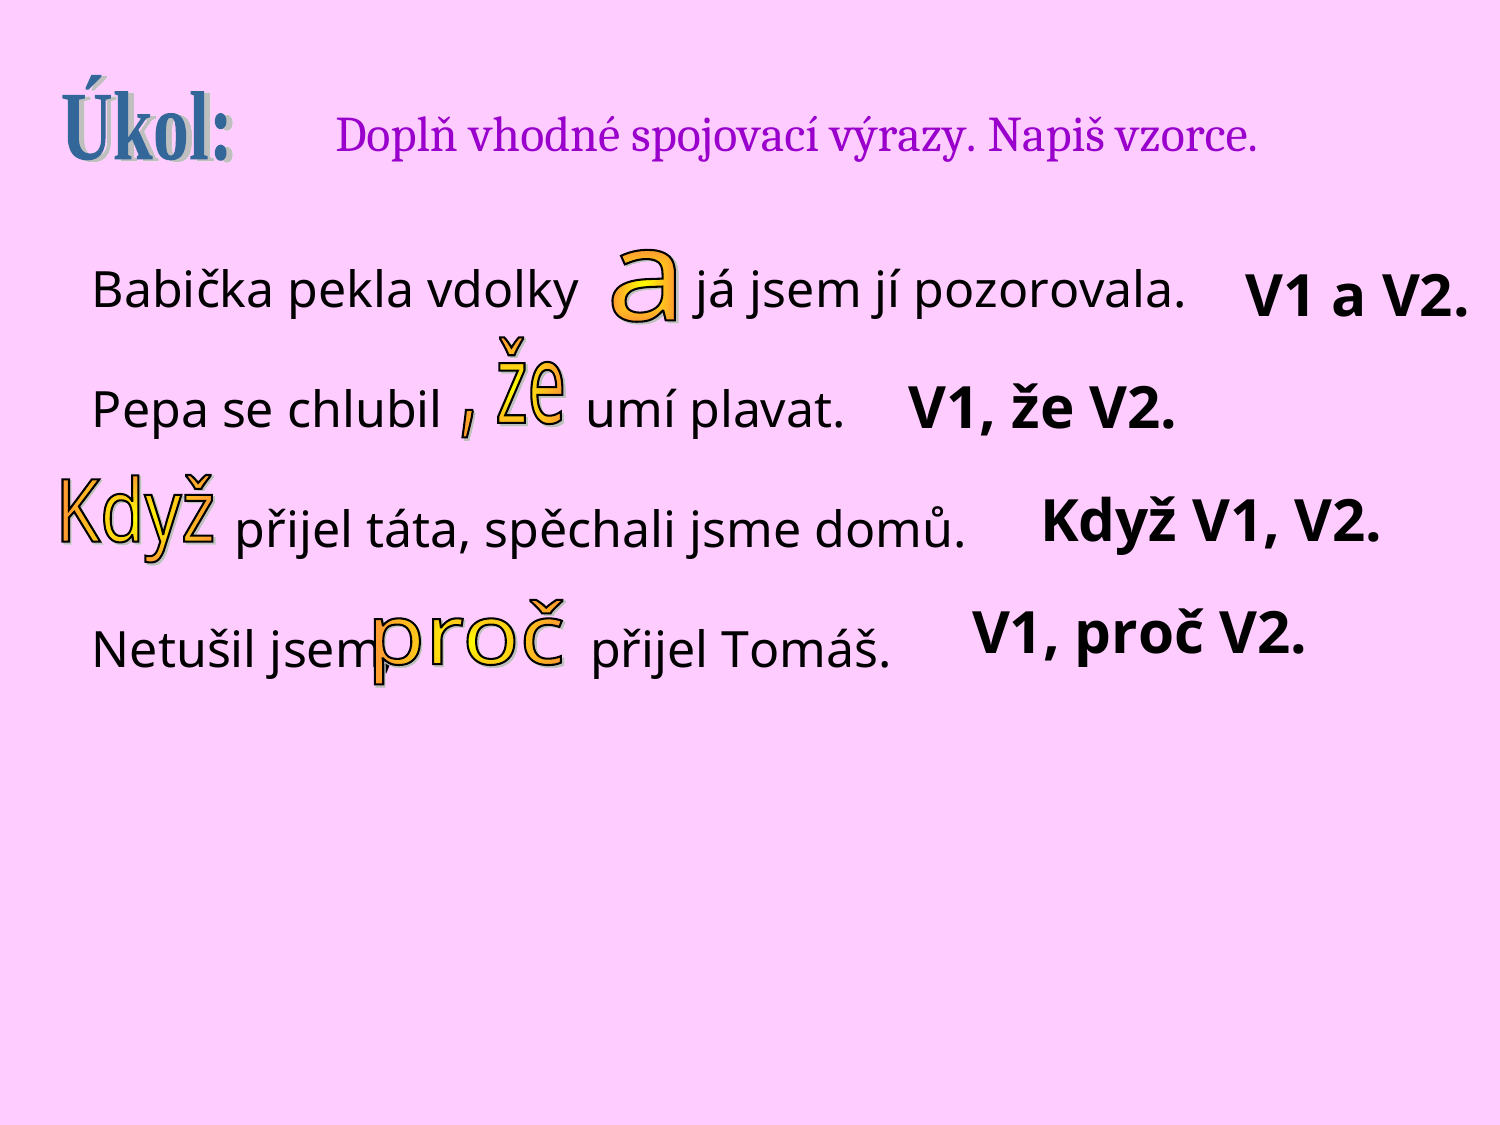

Úkol:
 Doplň vhodné spojovací výrazy. Napiš vzorce.
Babička pekla vdolky já jsem jí pozorovala.
Pepa se chlubil umí plavat.
 přijel táta, spěchali jsme domů.
Netušil jsem, přijel Tomáš.
a
V1 a V2.
, že
V1, že V2.
Když
Když V1, V2.
V1, proč V2.
proč